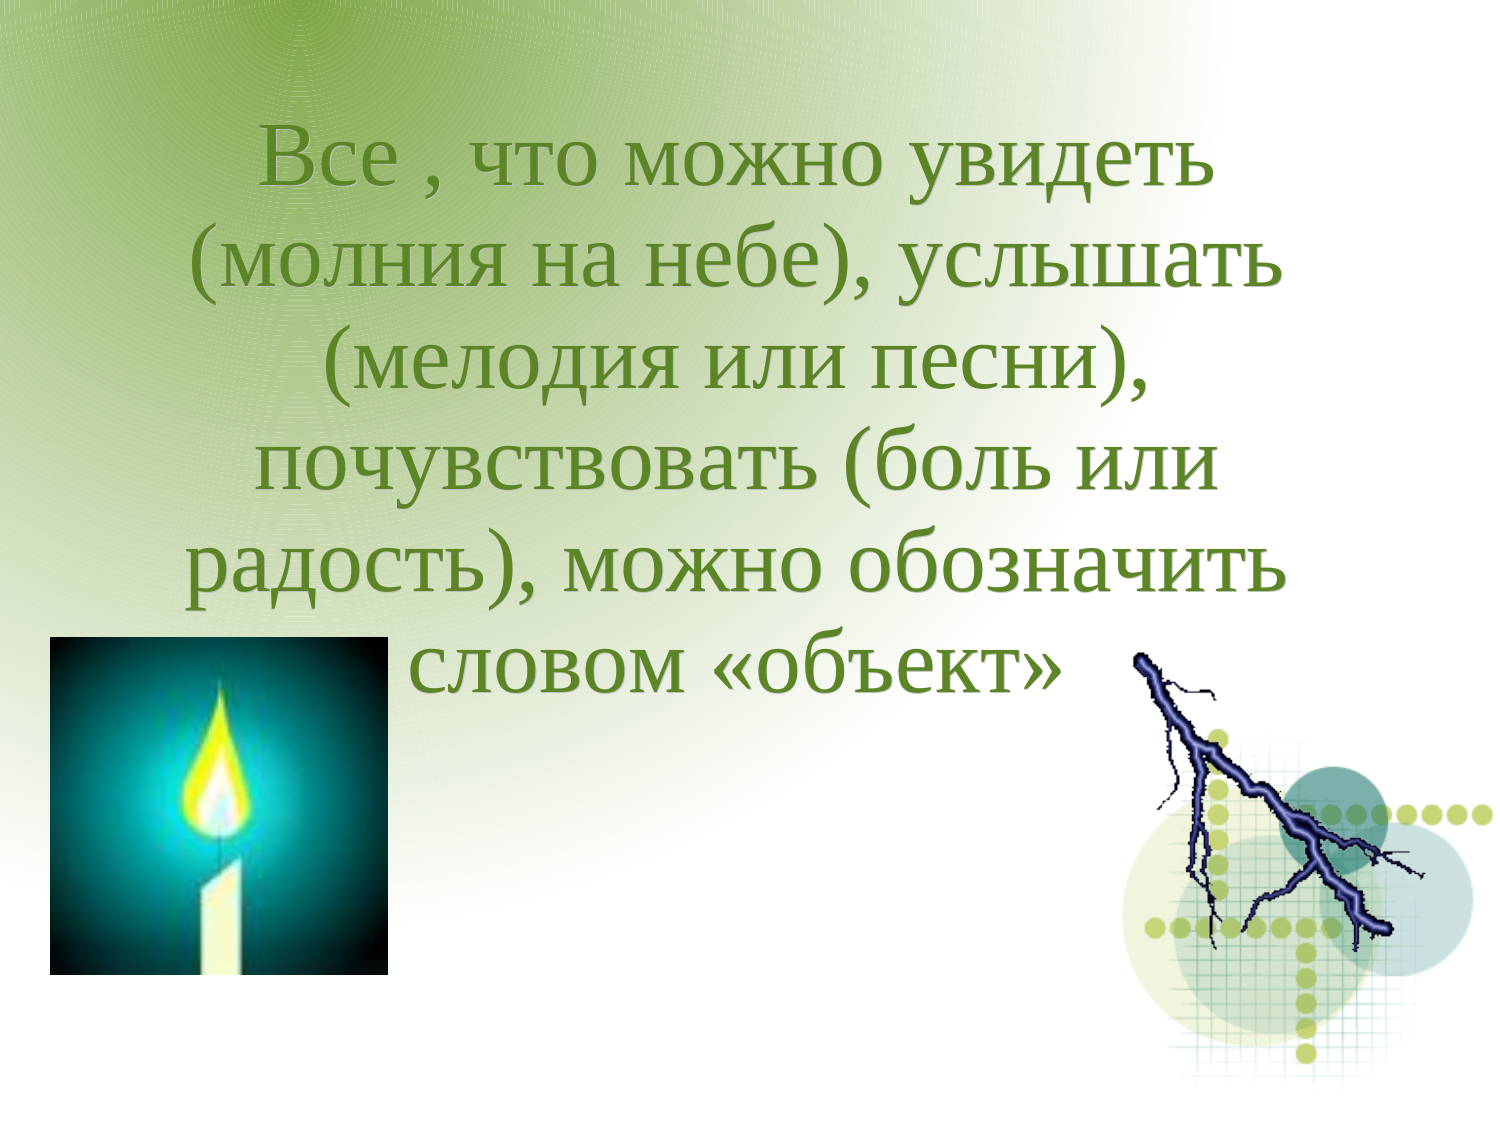

# Все , что можно увидеть (молния на небе), услышать (мелодия или песни), почувствовать (боль или радость), можно обозначить словом «объект»